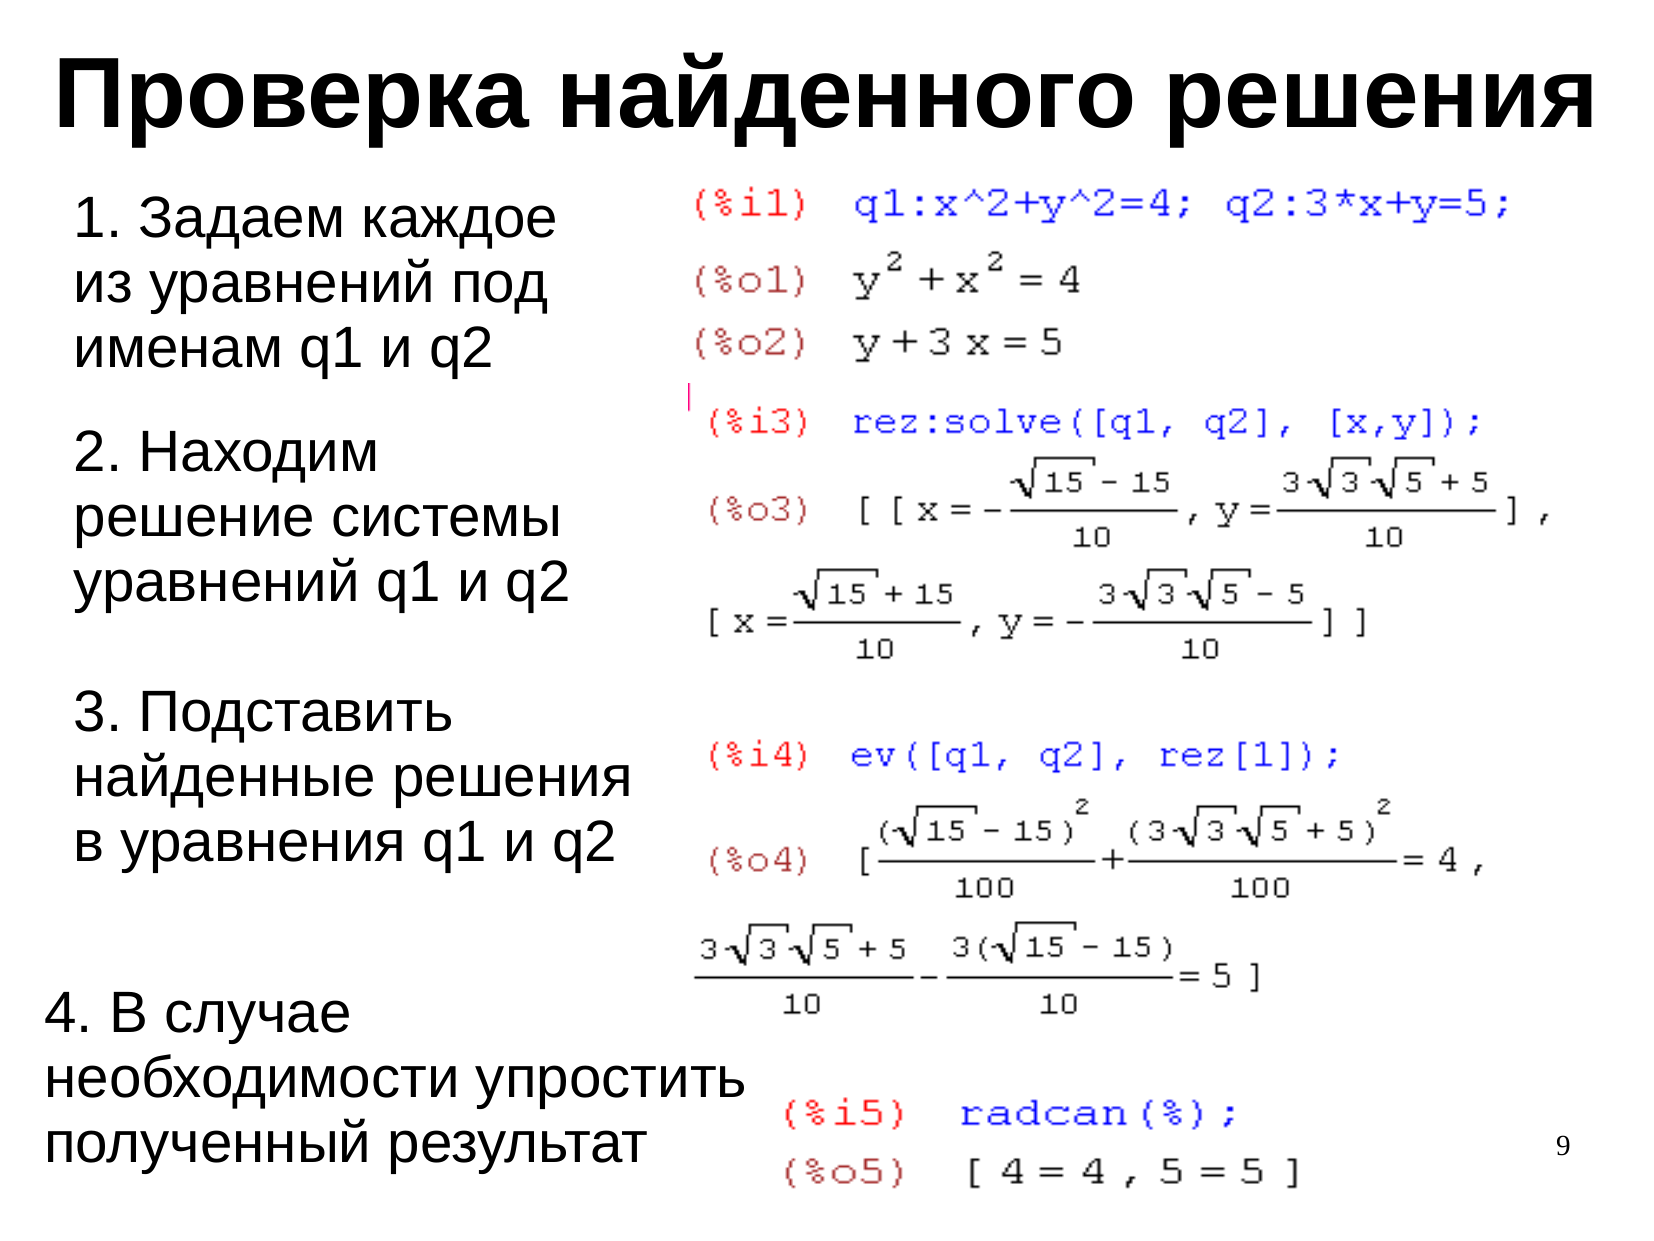

Проверка найденного решения
1. Задаем каждое из уравнений под именам q1 и q2
2. Находим решение системы уравнений q1 и q2
3. Подставить найденные решения в уравнения q1 и q2
4. В случае необходимости упростить полученный результат
9